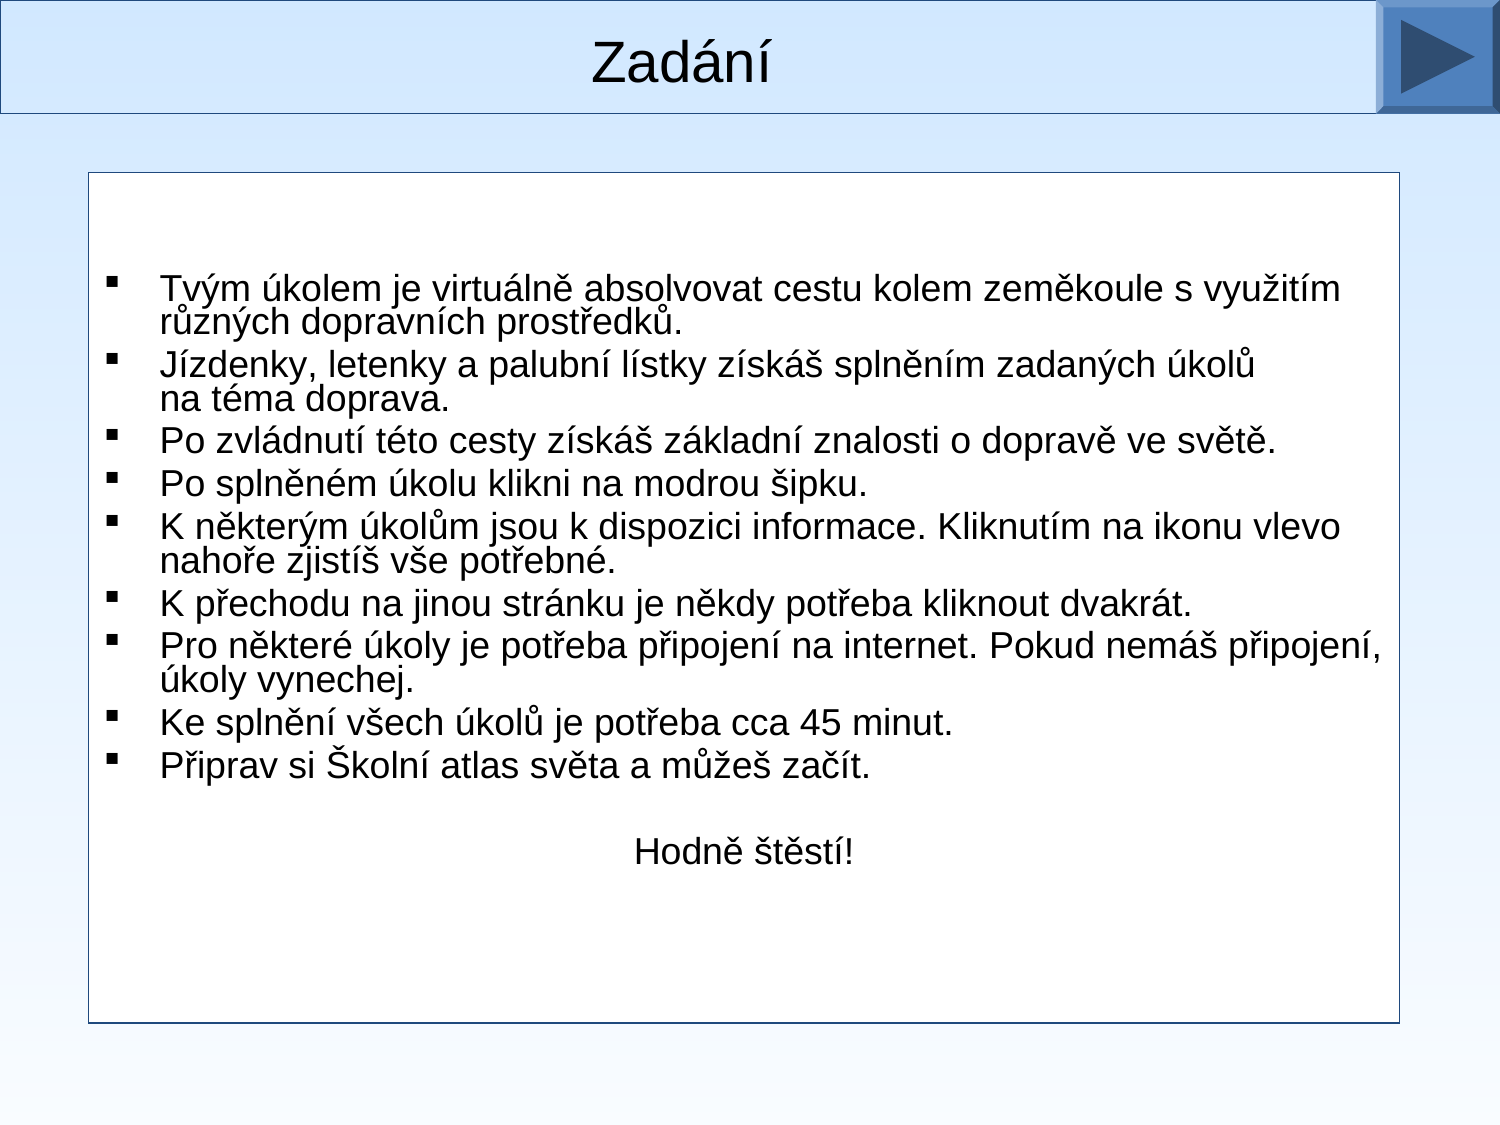

# Zadání
Tvým úkolem je virtuálně absolvovat cestu kolem zeměkoule s využitím různých dopravních prostředků.
Jízdenky, letenky a palubní lístky získáš splněním zadaných úkolů
na téma doprava.
Po zvládnutí této cesty získáš základní znalosti o dopravě ve světě.
Po splněném úkolu klikni na modrou šipku.
K některým úkolům jsou k dispozici informace. Kliknutím na ikonu vlevo nahoře zjistíš vše potřebné.
K přechodu na jinou stránku je někdy potřeba kliknout dvakrát.
Pro některé úkoly je potřeba připojení na internet. Pokud nemáš připojení, úkoly vynechej.
Ke splnění všech úkolů je potřeba cca 45 minut.
Připrav si Školní atlas světa a můžeš začít.
Hodně štěstí!